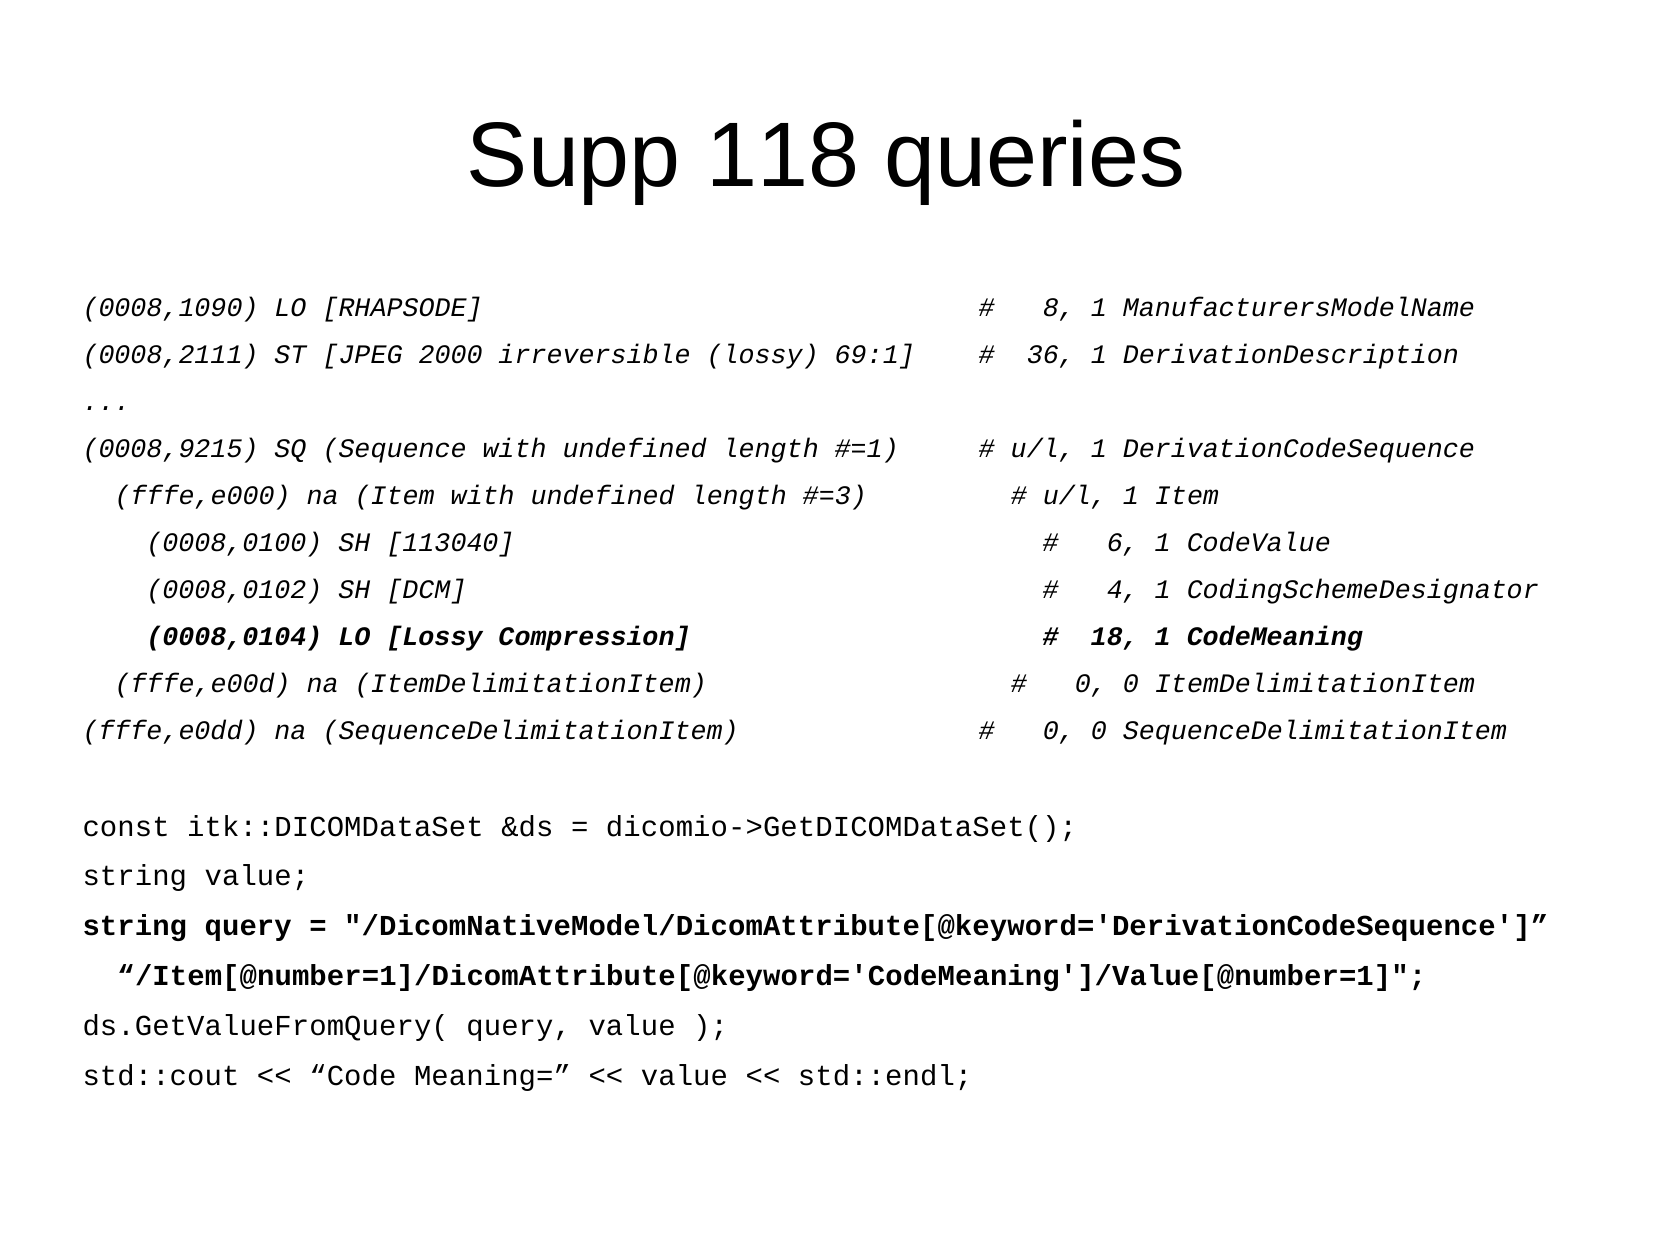

# Supp 118 queries
(0008,1090) LO [RHAPSODE] # 8, 1 ManufacturersModelName
(0008,2111) ST [JPEG 2000 irreversible (lossy) 69:1] # 36, 1 DerivationDescription
...
(0008,9215) SQ (Sequence with undefined length #=1) # u/l, 1 DerivationCodeSequence
 (fffe,e000) na (Item with undefined length #=3) # u/l, 1 Item
 (0008,0100) SH [113040] # 6, 1 CodeValue
 (0008,0102) SH [DCM] # 4, 1 CodingSchemeDesignator
 (0008,0104) LO [Lossy Compression] # 18, 1 CodeMeaning
 (fffe,e00d) na (ItemDelimitationItem) # 0, 0 ItemDelimitationItem
(fffe,e0dd) na (SequenceDelimitationItem) # 0, 0 SequenceDelimitationItem
const itk::DICOMDataSet &ds = dicomio->GetDICOMDataSet();
string value;
string query = "/DicomNativeModel/DicomAttribute[@keyword='DerivationCodeSequence']”
 “/Item[@number=1]/DicomAttribute[@keyword='CodeMeaning']/Value[@number=1]";
ds.GetValueFromQuery( query, value );
std::cout << “Code Meaning=” << value << std::endl;